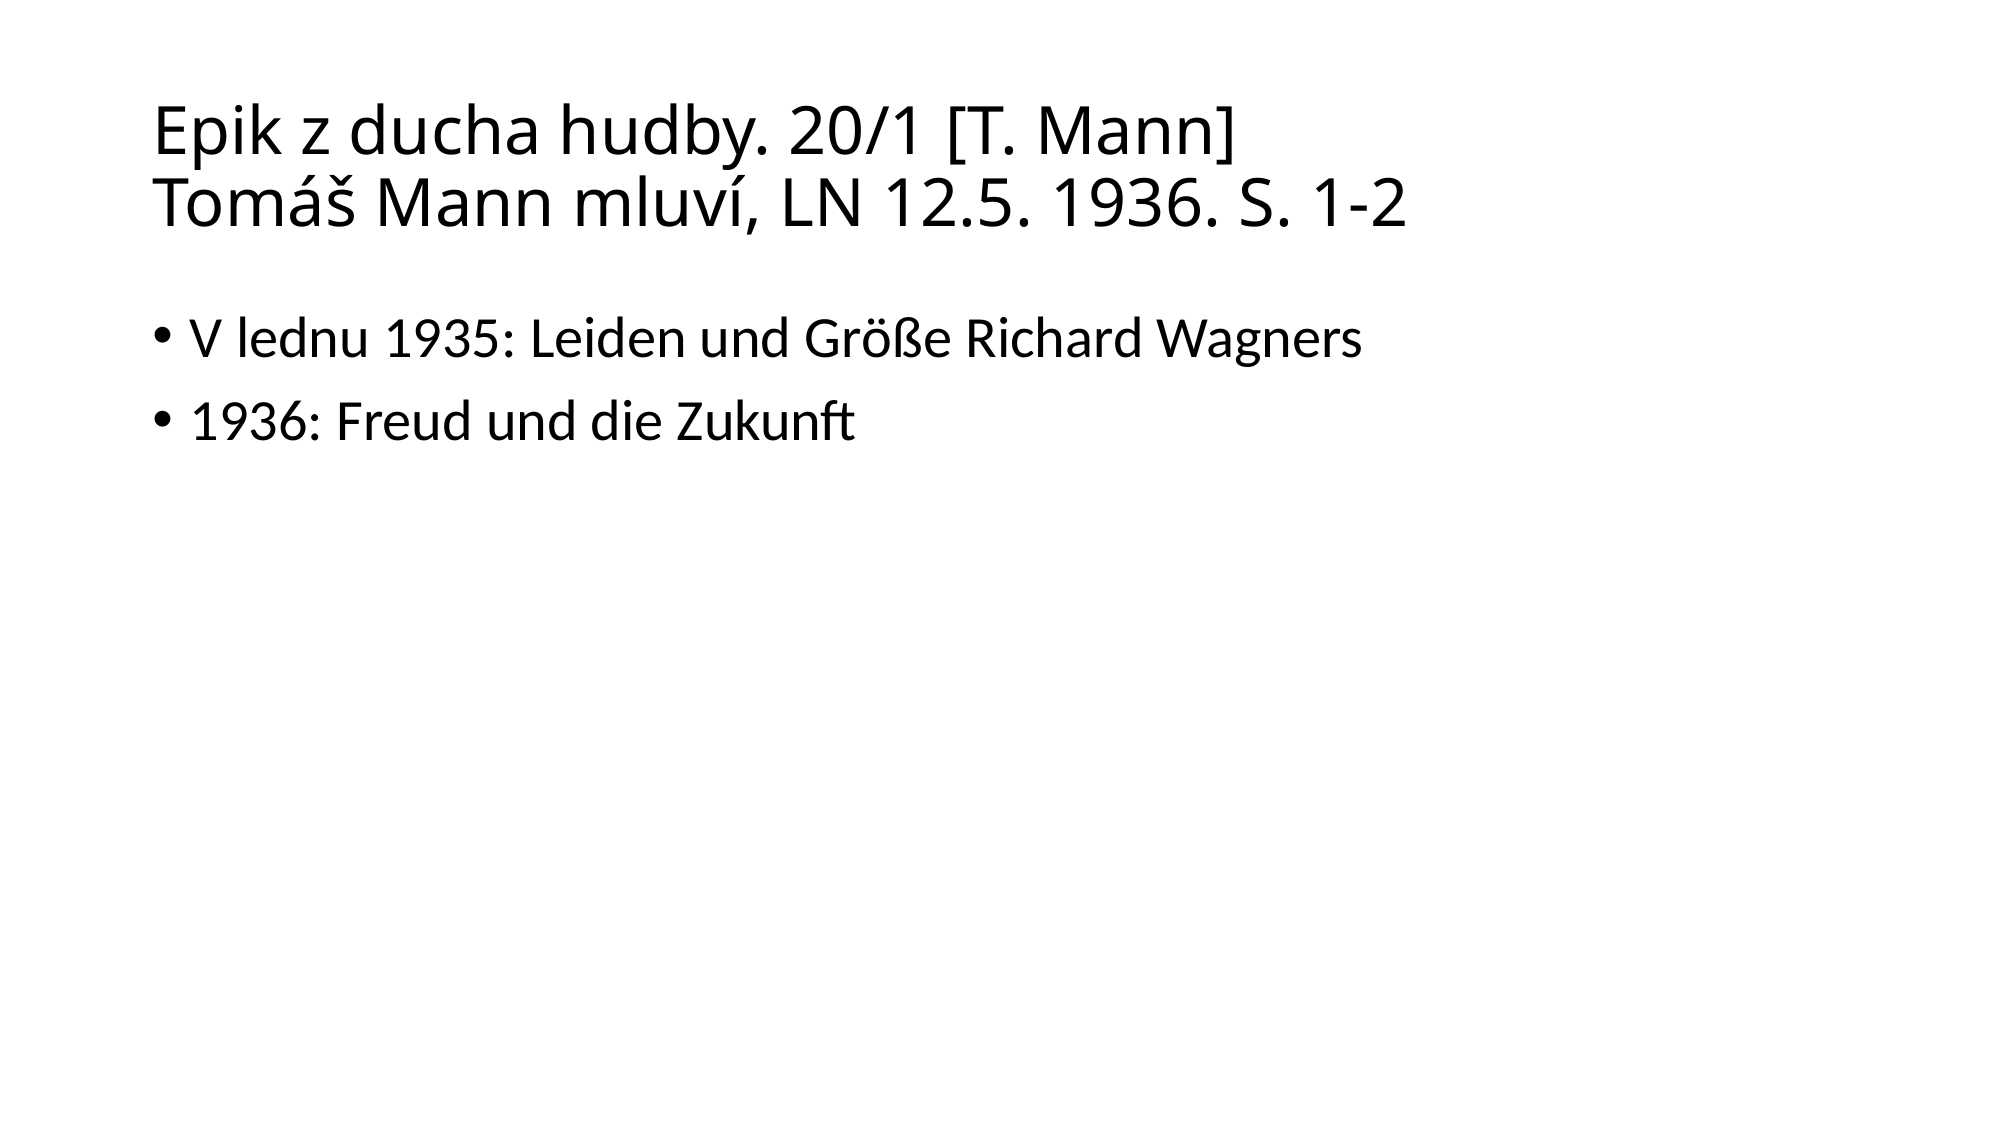

# Epik z ducha hudby. 20/1 [T. Mann] Tomáš Mann mluví, LN 12.5. 1936. S. 1-2
V lednu 1935: Leiden und Größe Richard Wagners
1936: Freud und die Zukunft